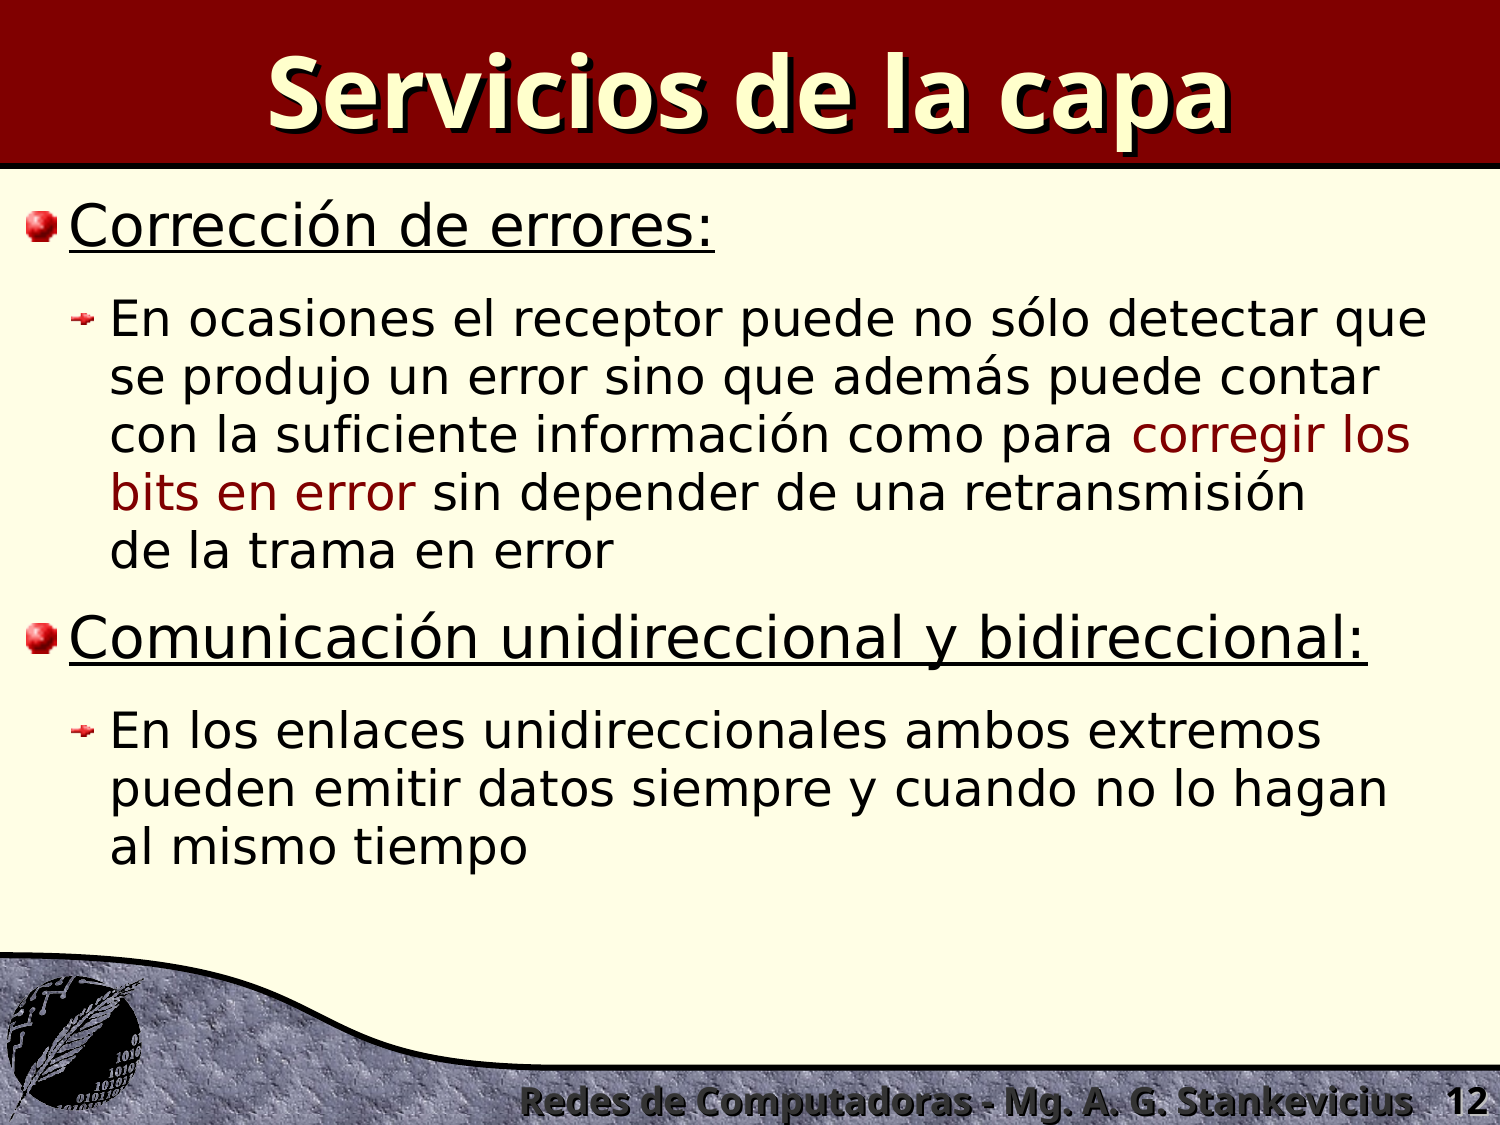

# Servicios de la capa
Corrección de errores:
En ocasiones el receptor puede no sólo detectar que se produjo un error sino que además puede contar con la suficiente información como para corregir los bits en error sin depender de una retransmisión
de la trama en error
Comunicación unidireccional y bidireccional:
En los enlaces unidireccionales ambos extremos pueden emitir datos siempre y cuando no lo hagan
al mismo tiempo
12